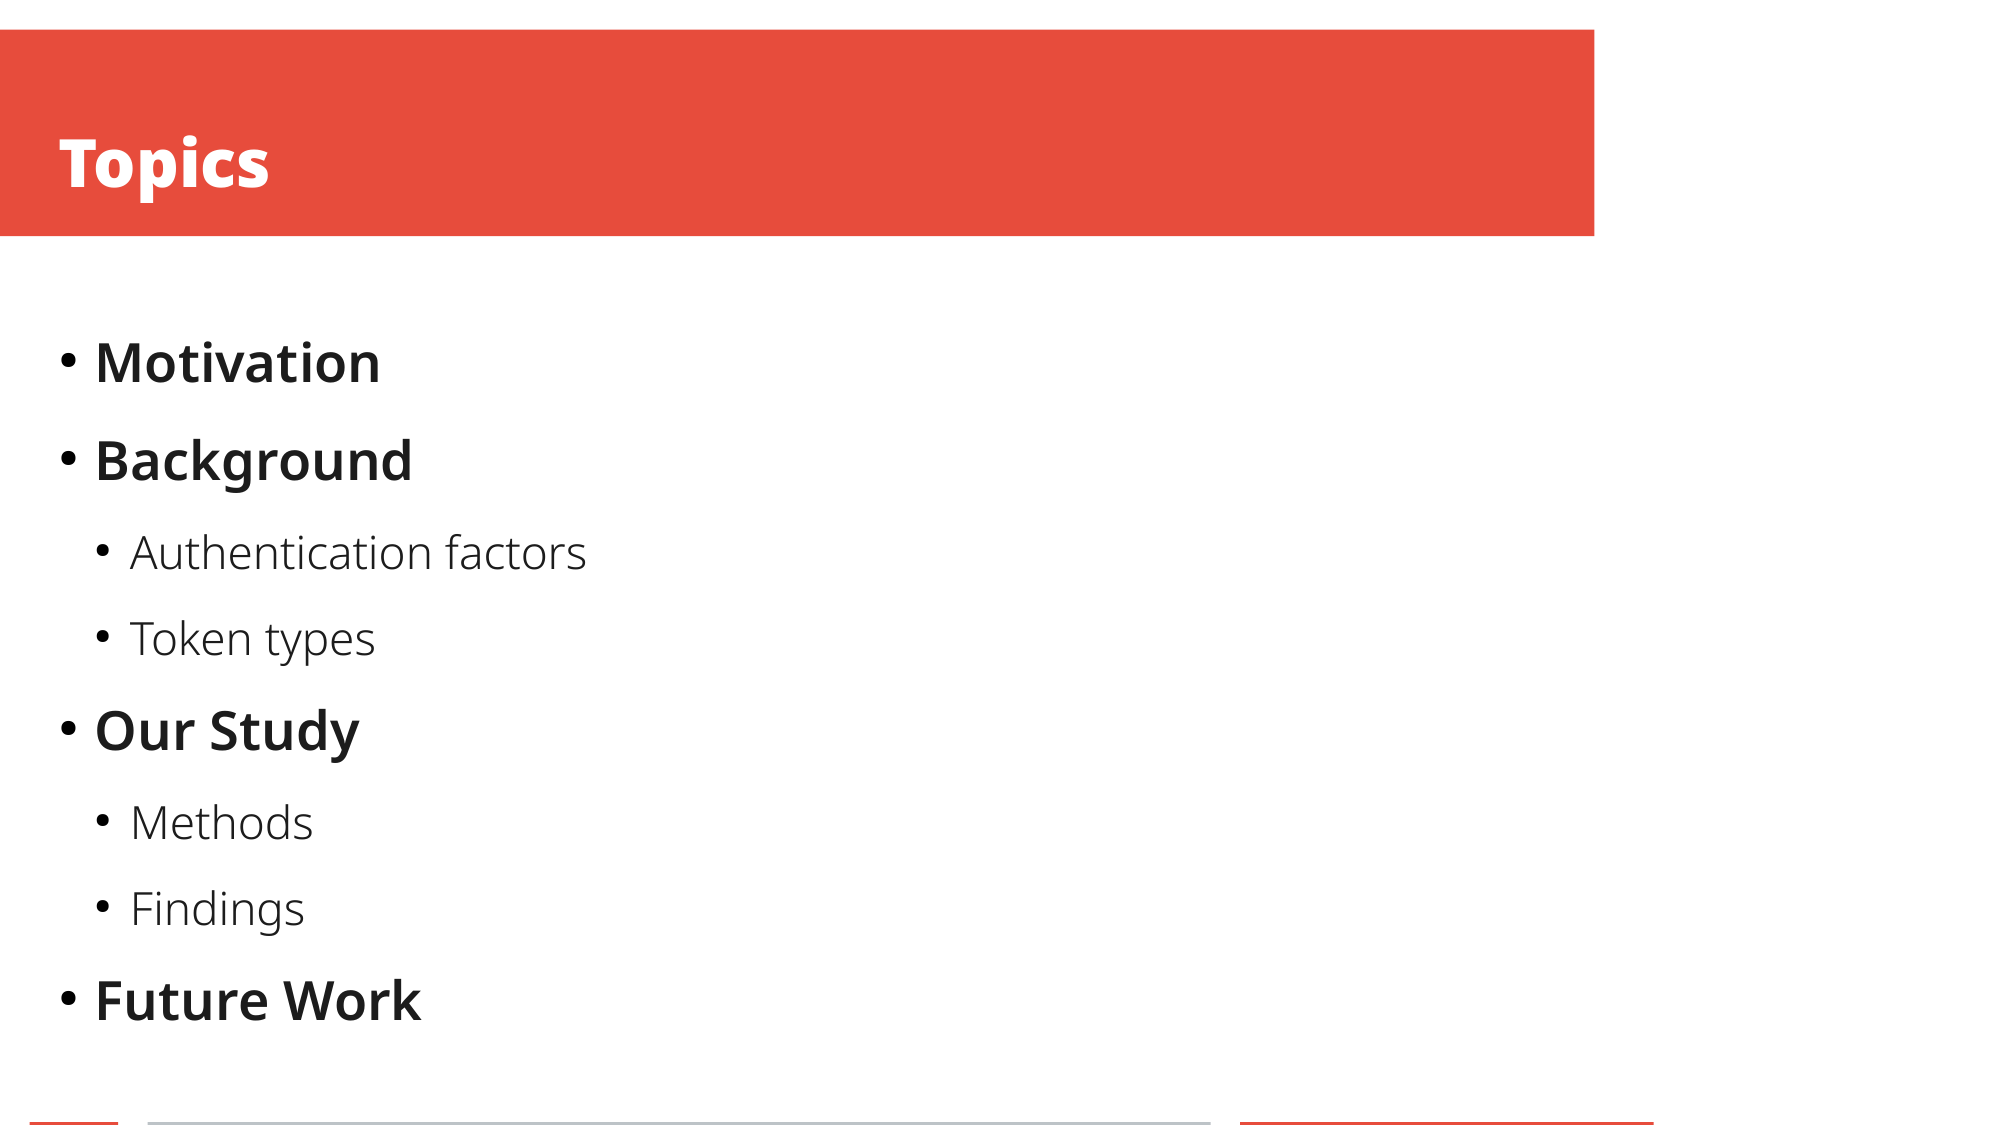

# Topics
Motivation
Background
Authentication factors
Token types
Our Study
Methods
Findings
Future Work
2